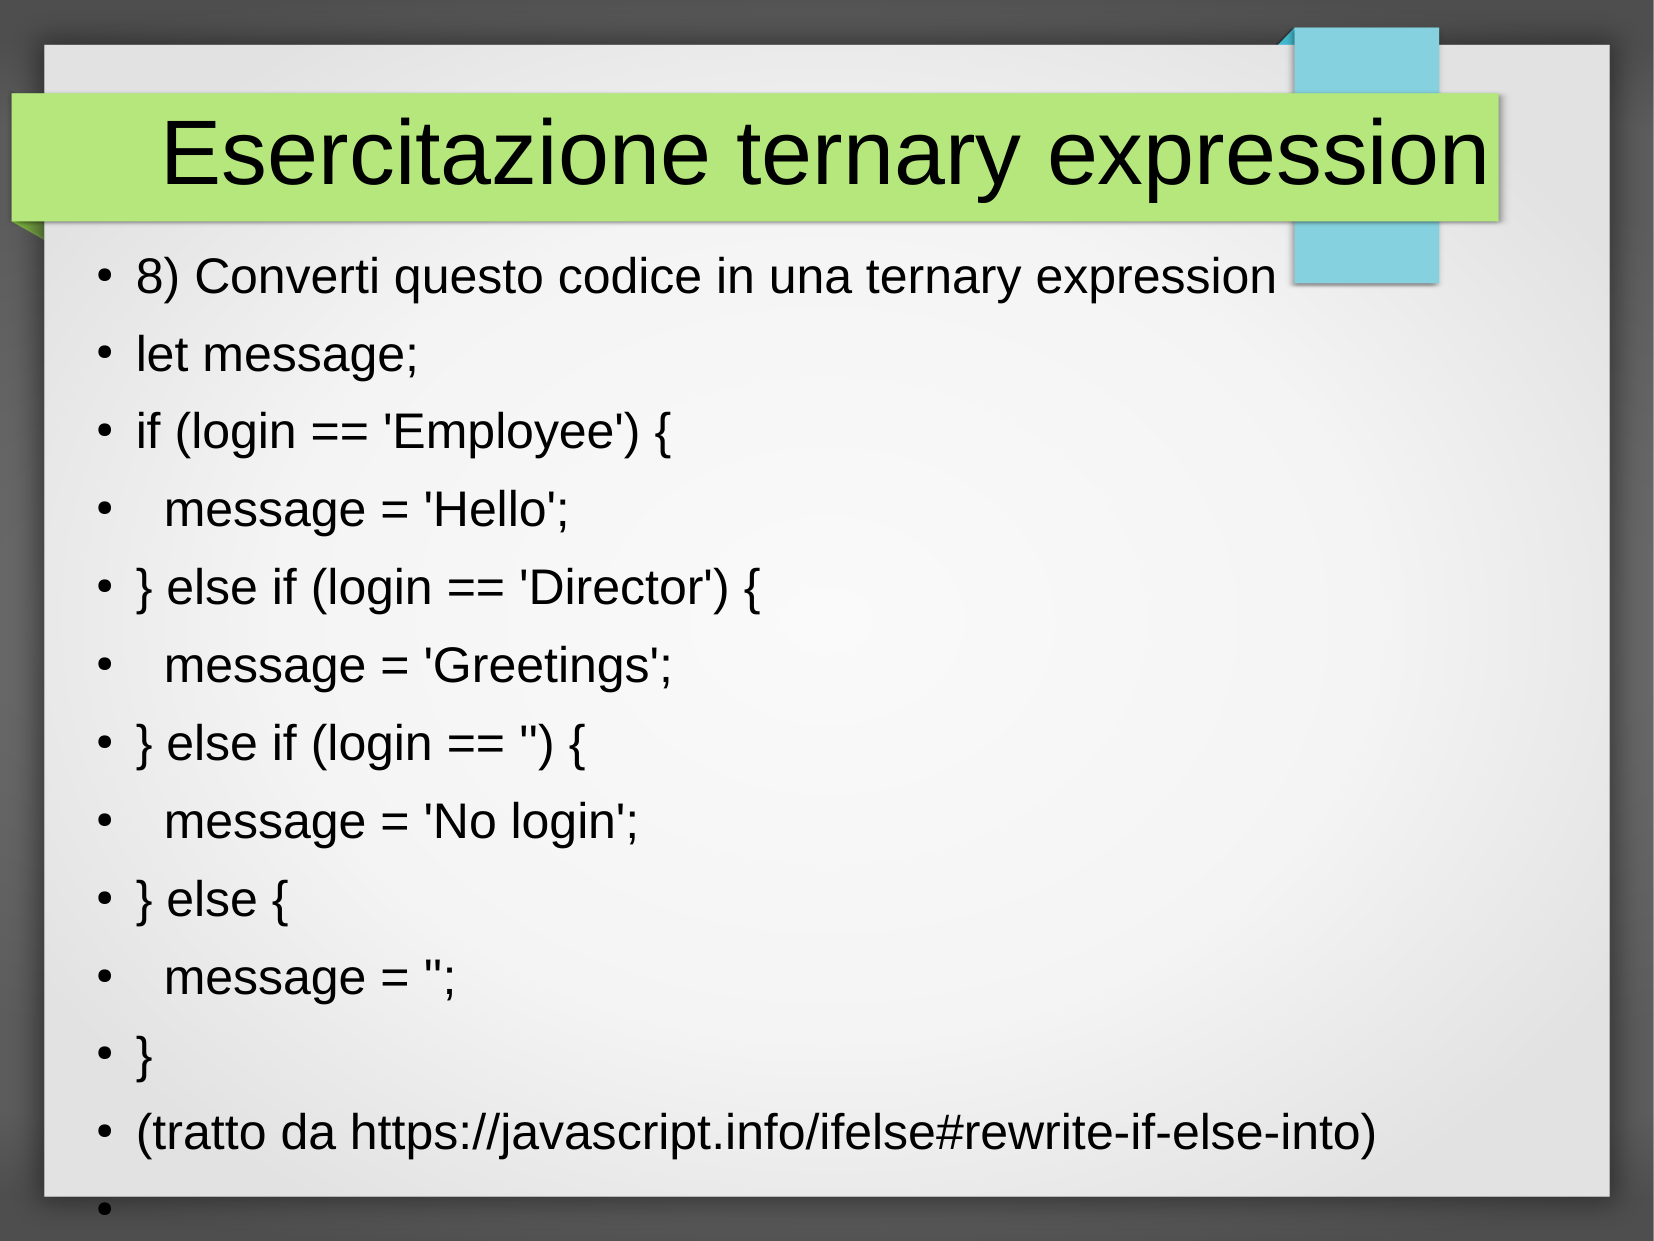

# Esercitazione ternary expression
8) Converti questo codice in una ternary expression
let message;
if (login == 'Employee') {
 message = 'Hello';
} else if (login == 'Director') {
 message = 'Greetings';
} else if (login == '') {
 message = 'No login';
} else {
 message = '';
}
(tratto da https://javascript.info/ifelse#rewrite-if-else-into)